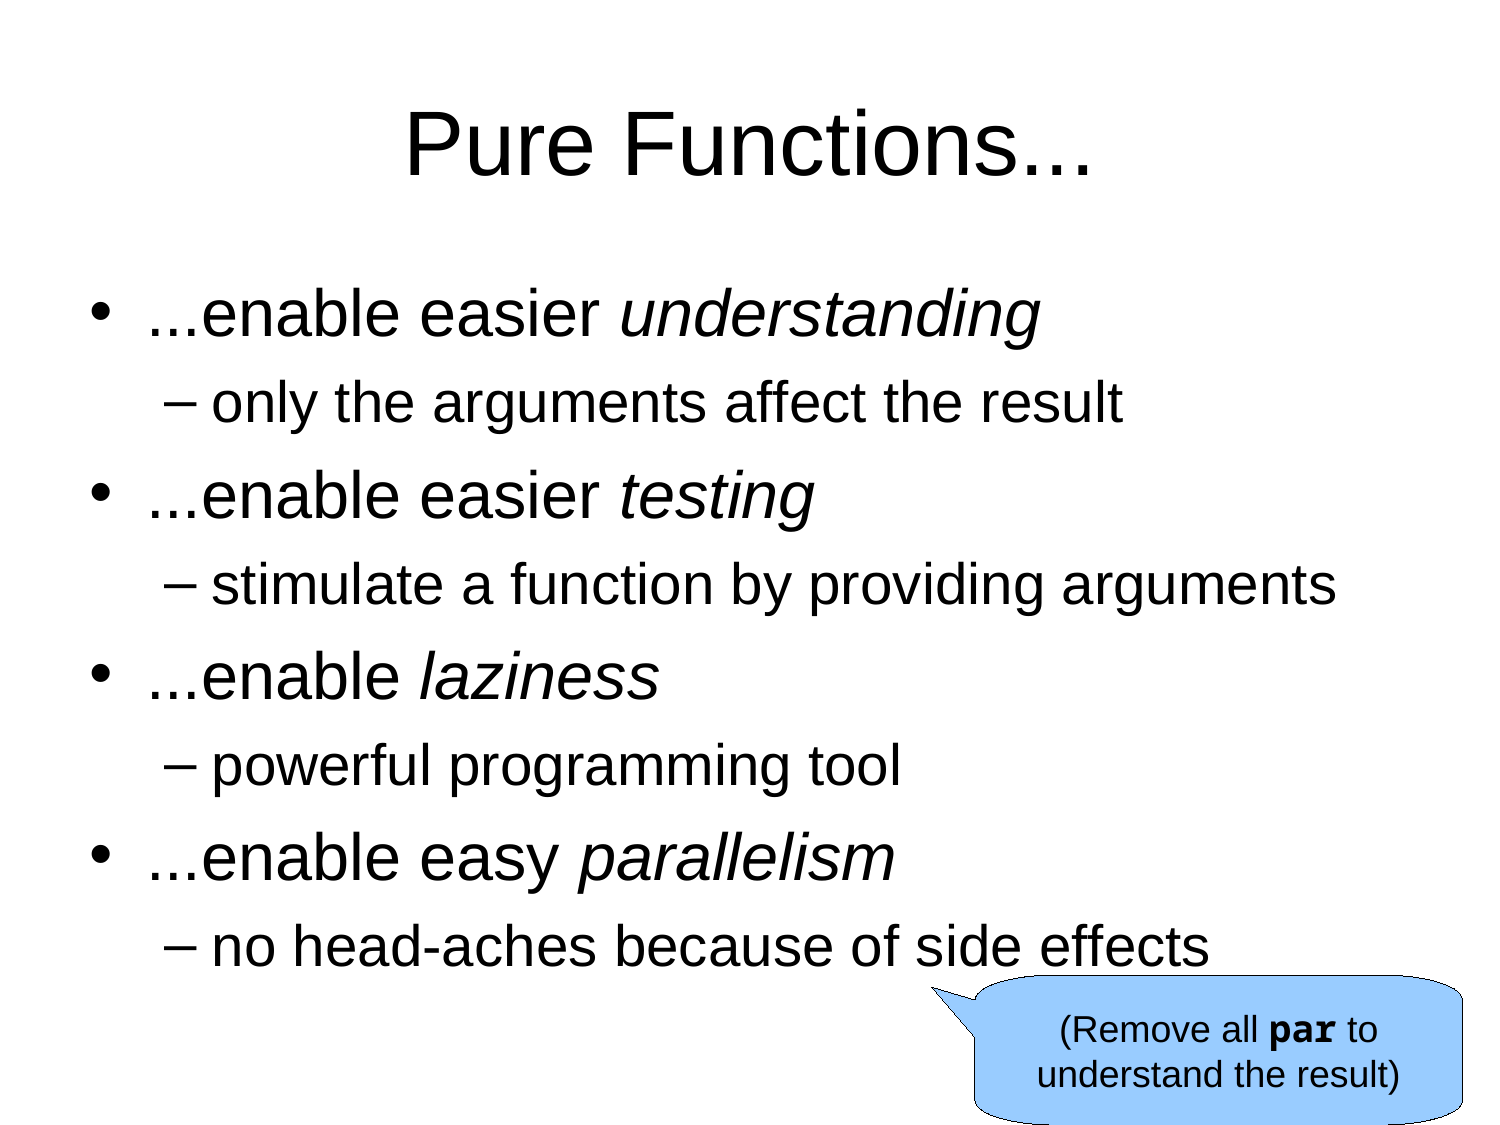

# Pure Functions...
...enable easier understanding
only the arguments affect the result
...enable easier testing
stimulate a function by providing arguments
...enable laziness
powerful programming tool
...enable easy parallelism
no head-aches because of side effects
(Remove all par to
understand the result)